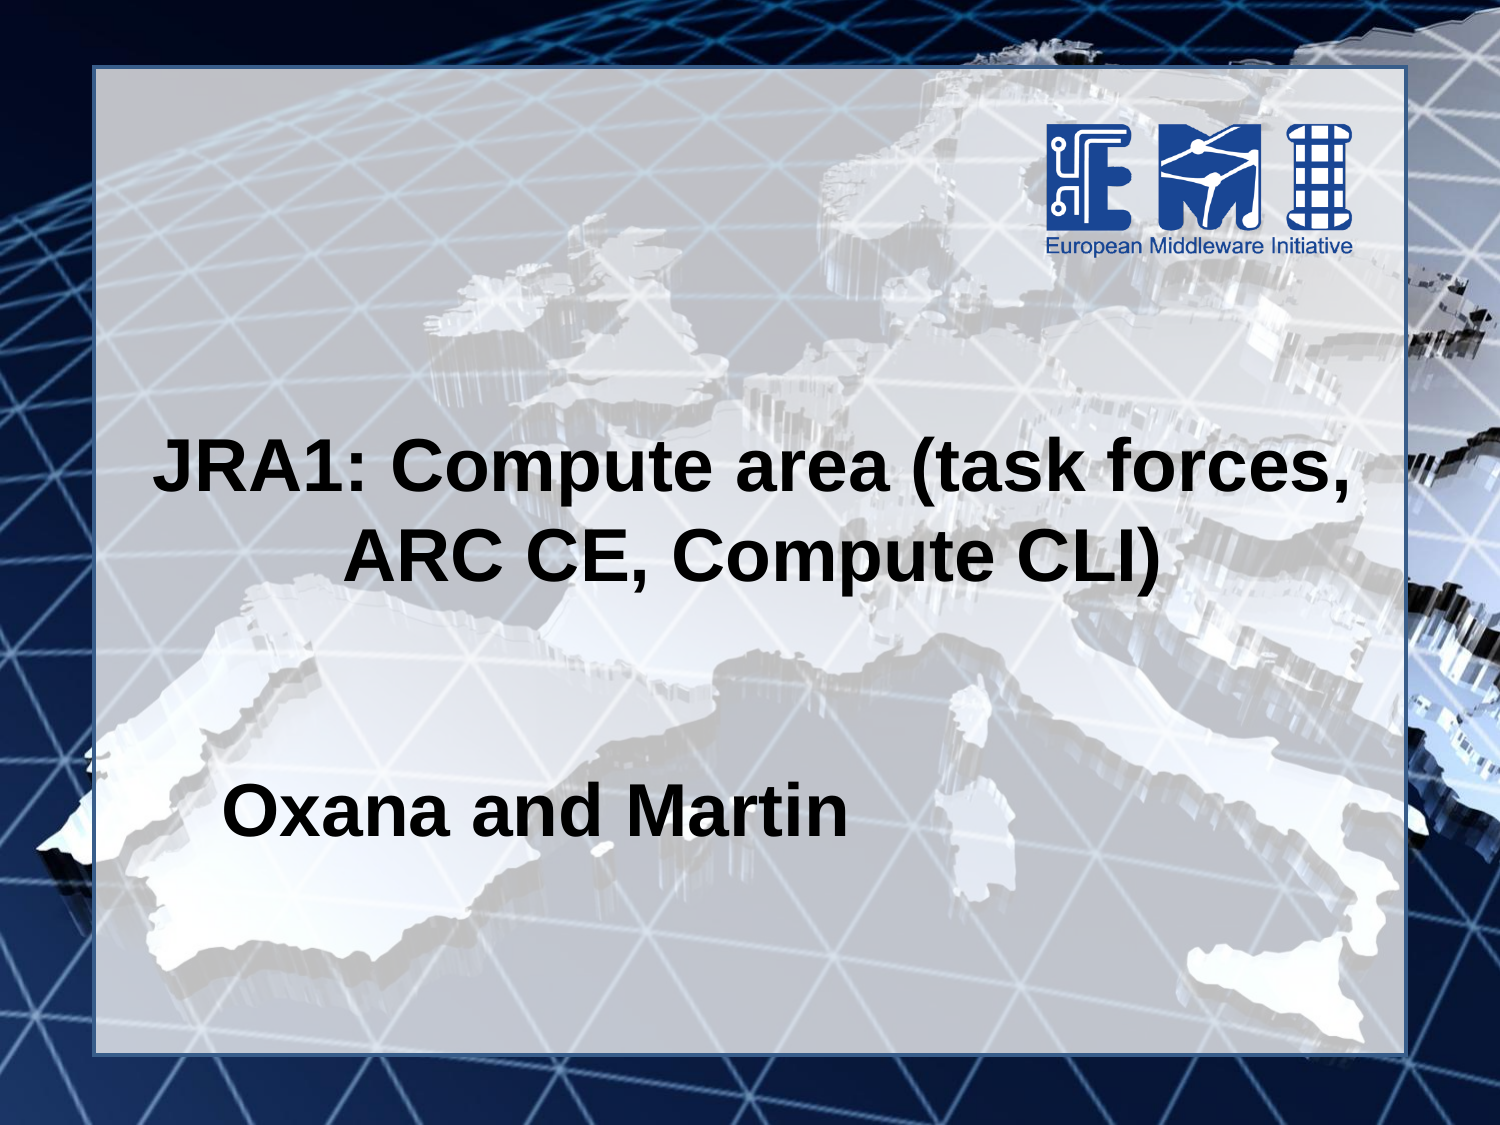

# JRA1: Compute area (task forces, ARC CE, Compute CLI)
Oxana and Martin